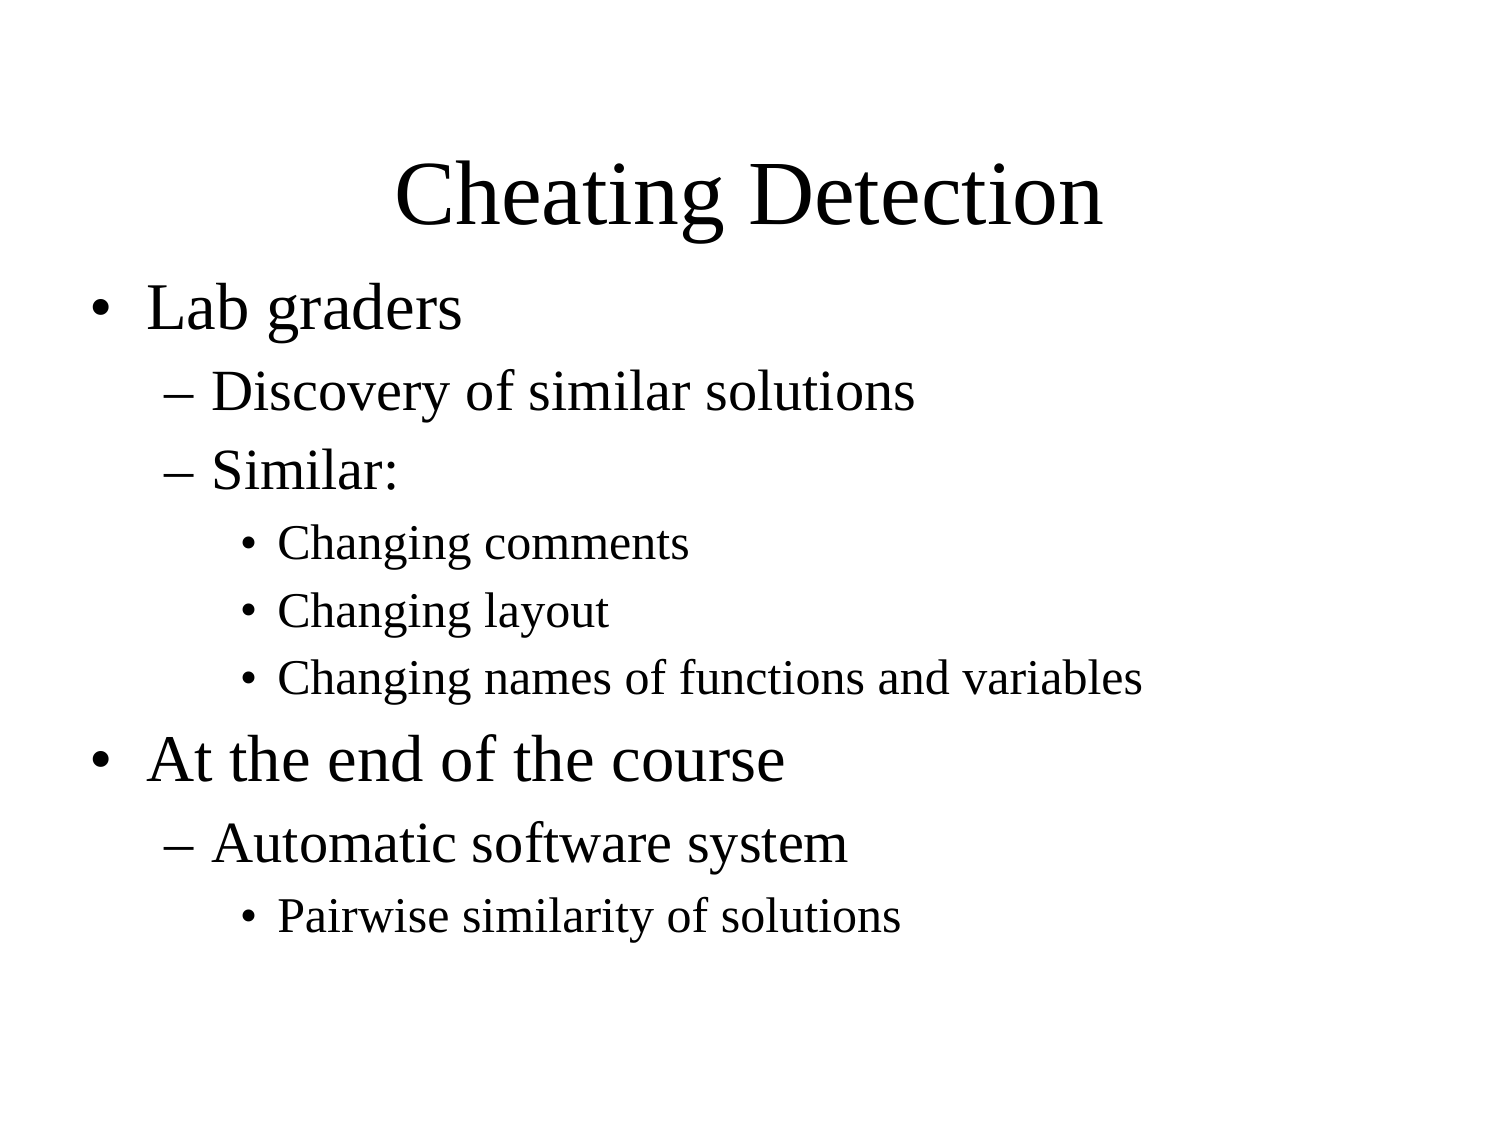

# Cheating Detection
Lab graders
Discovery of similar solutions
Similar:
Changing comments
Changing layout
Changing names of functions and variables
At the end of the course
Automatic software system
Pairwise similarity of solutions